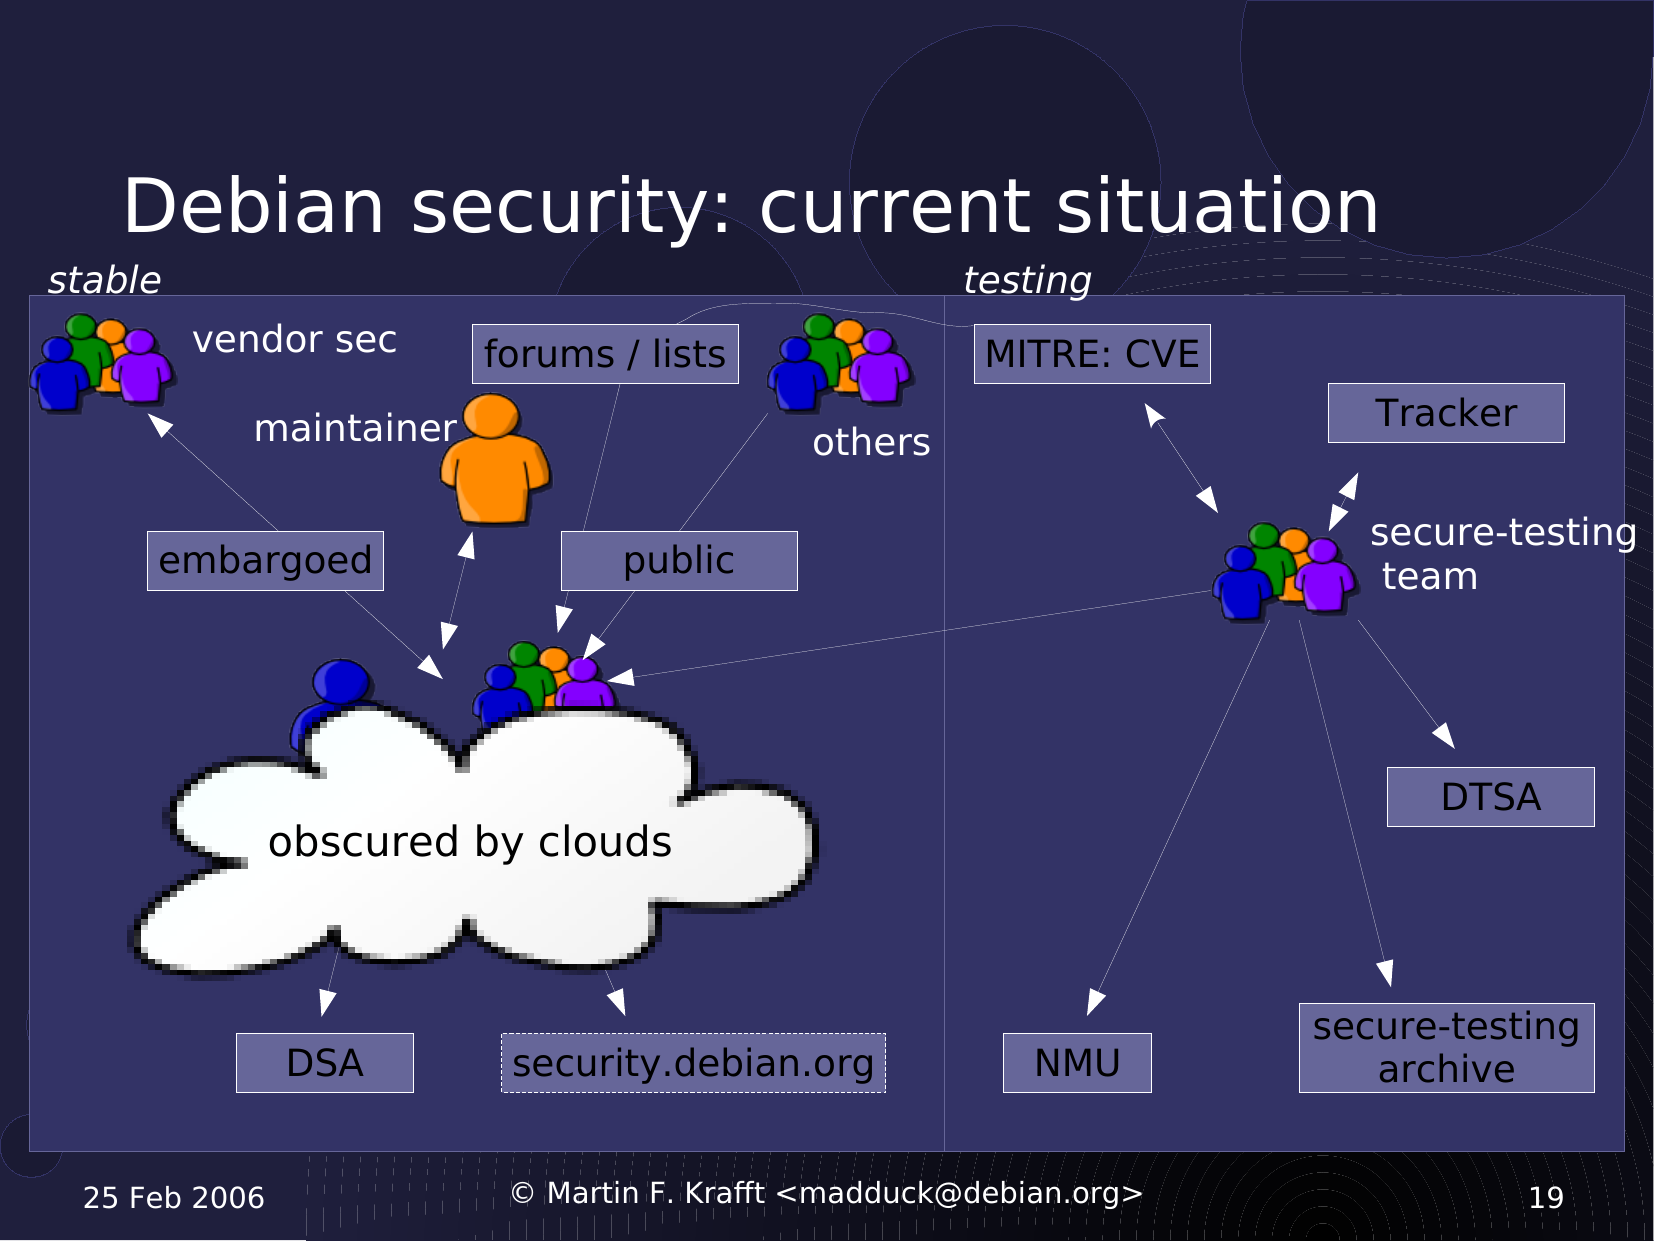

# Debian security: current situation
stable
testing
vendor sec
forums / lists
MITRE: CVE
Tracker
maintainer
others
secure-testing
 team
embargoed
public
obscured by clouds
DTSA
secure-testing
archive
DSA
security.debian.org
NMU
© Martin F. Krafft <madduck@debian.org>
25 Feb 2006
19